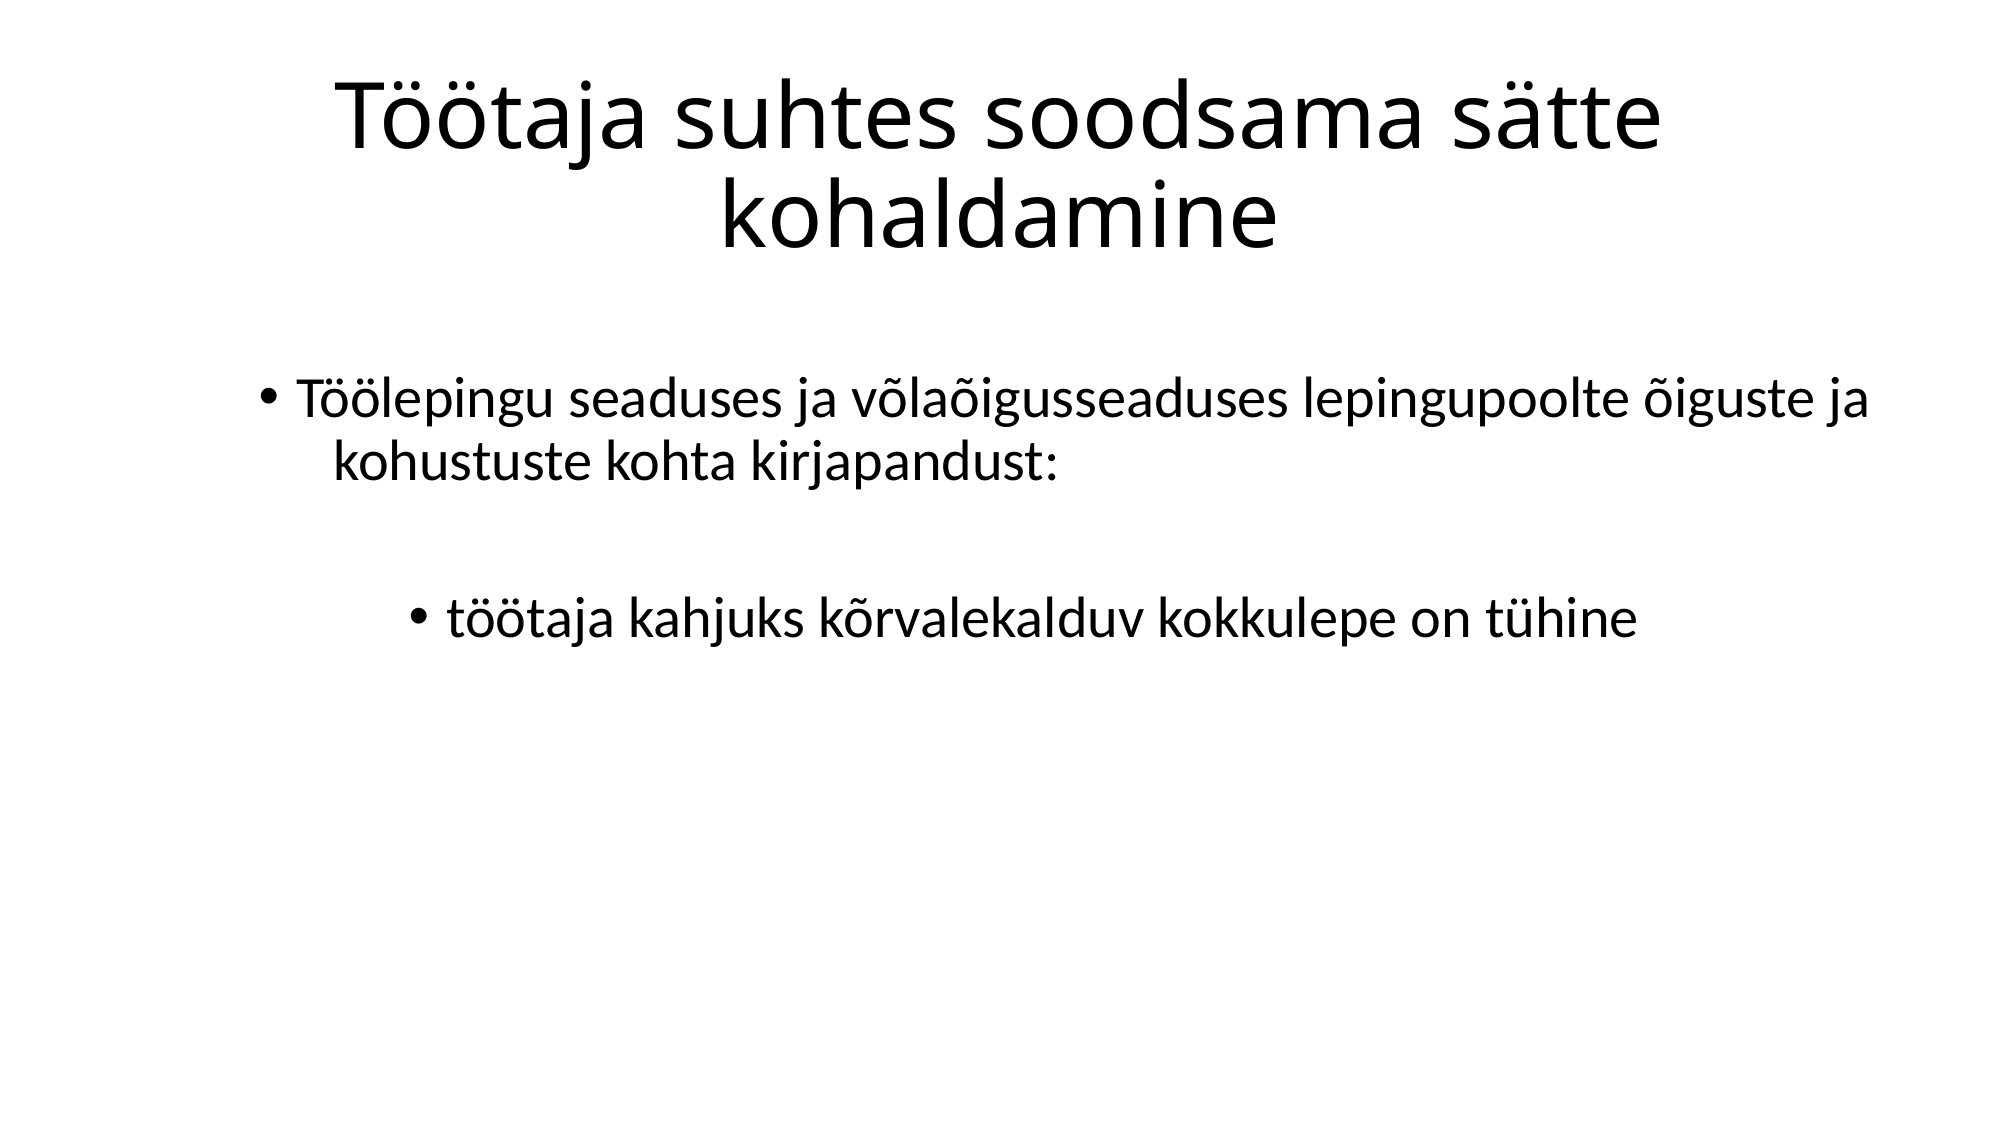

# Töötaja suhtes soodsama sätte kohaldamine
Töölepingu seaduses ja võlaõigusseaduses lepingupoolte õiguste ja kohustuste kohta kirjapandust:
töötaja kahjuks kõrvalekalduv kokkulepe on tühine